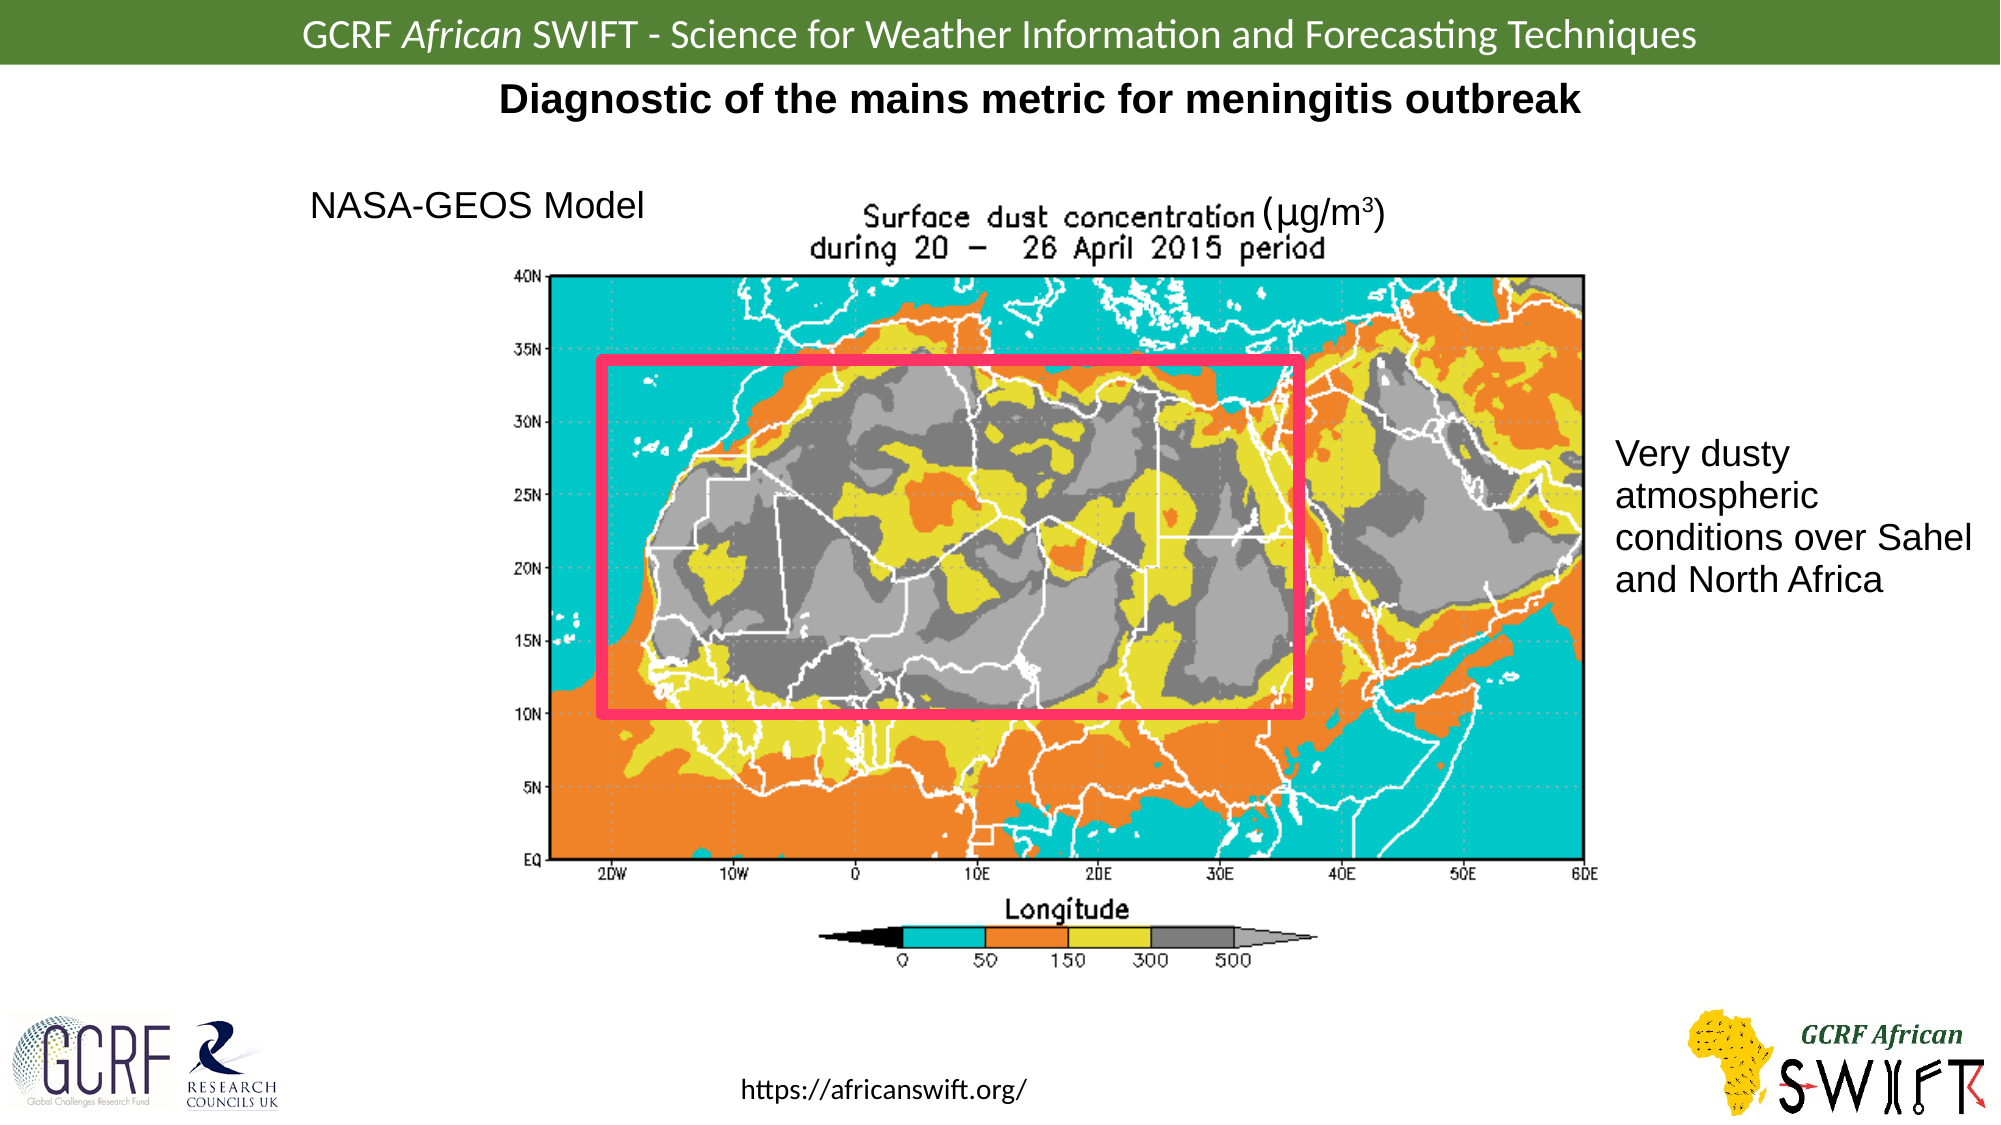

GCRF African SWIFT - Science for Weather Information and Forecasting Techniques
Diagnostic of the mains metric for meningitis outbreak
NASA-GEOS Model
(µg/m3)
Very dusty atmospheric conditions over Sahel and North Africa
https://africanswift.org/